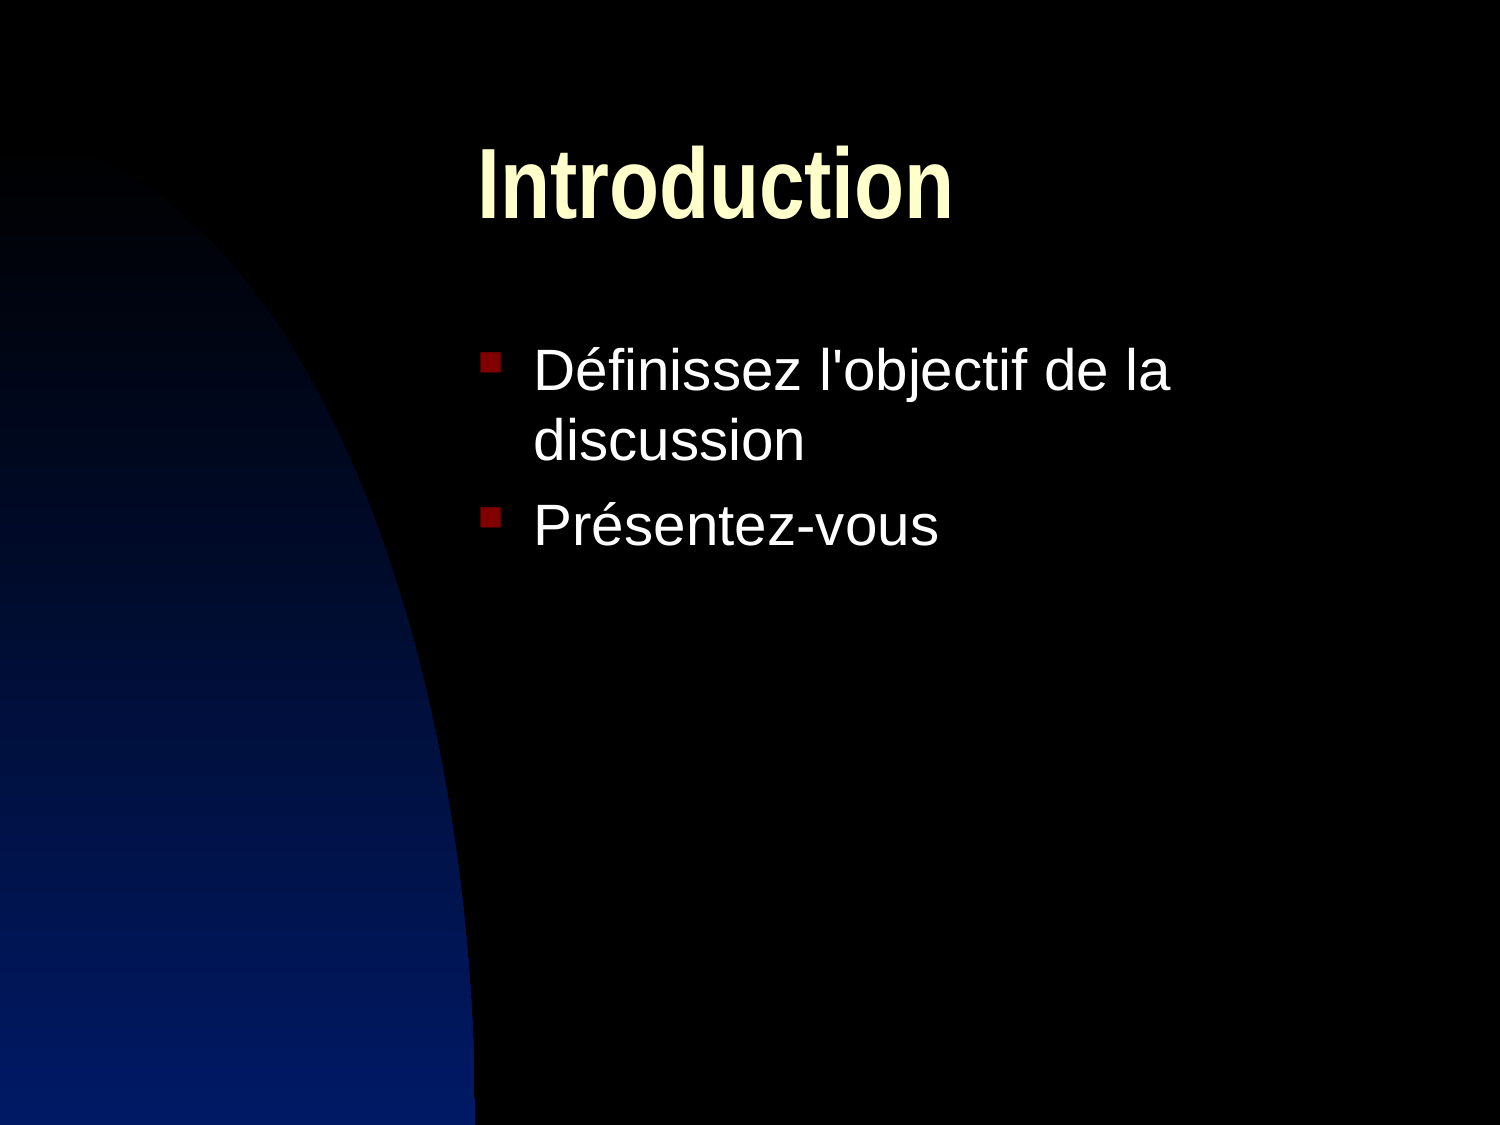

# Introduction
Définissez l'objectif de la discussion
Présentez-vous